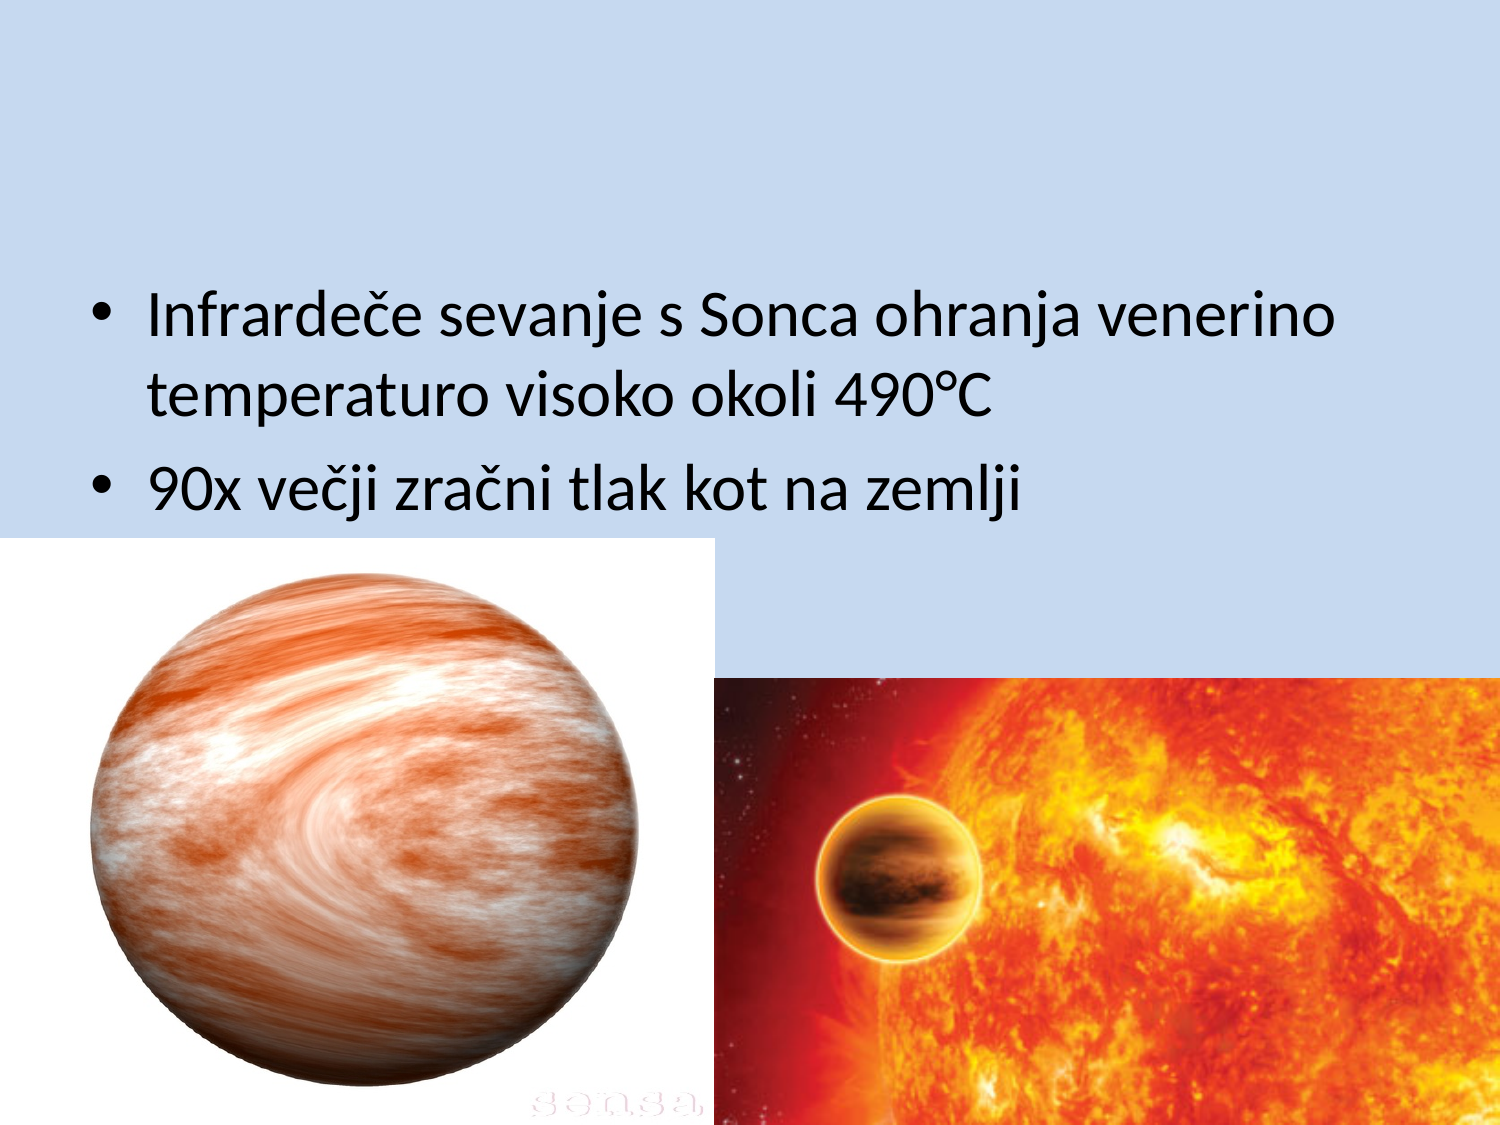

#
Infrardeče sevanje s Sonca ohranja venerino temperaturo visoko okoli 490°C
90x večji zračni tlak kot na zemlji